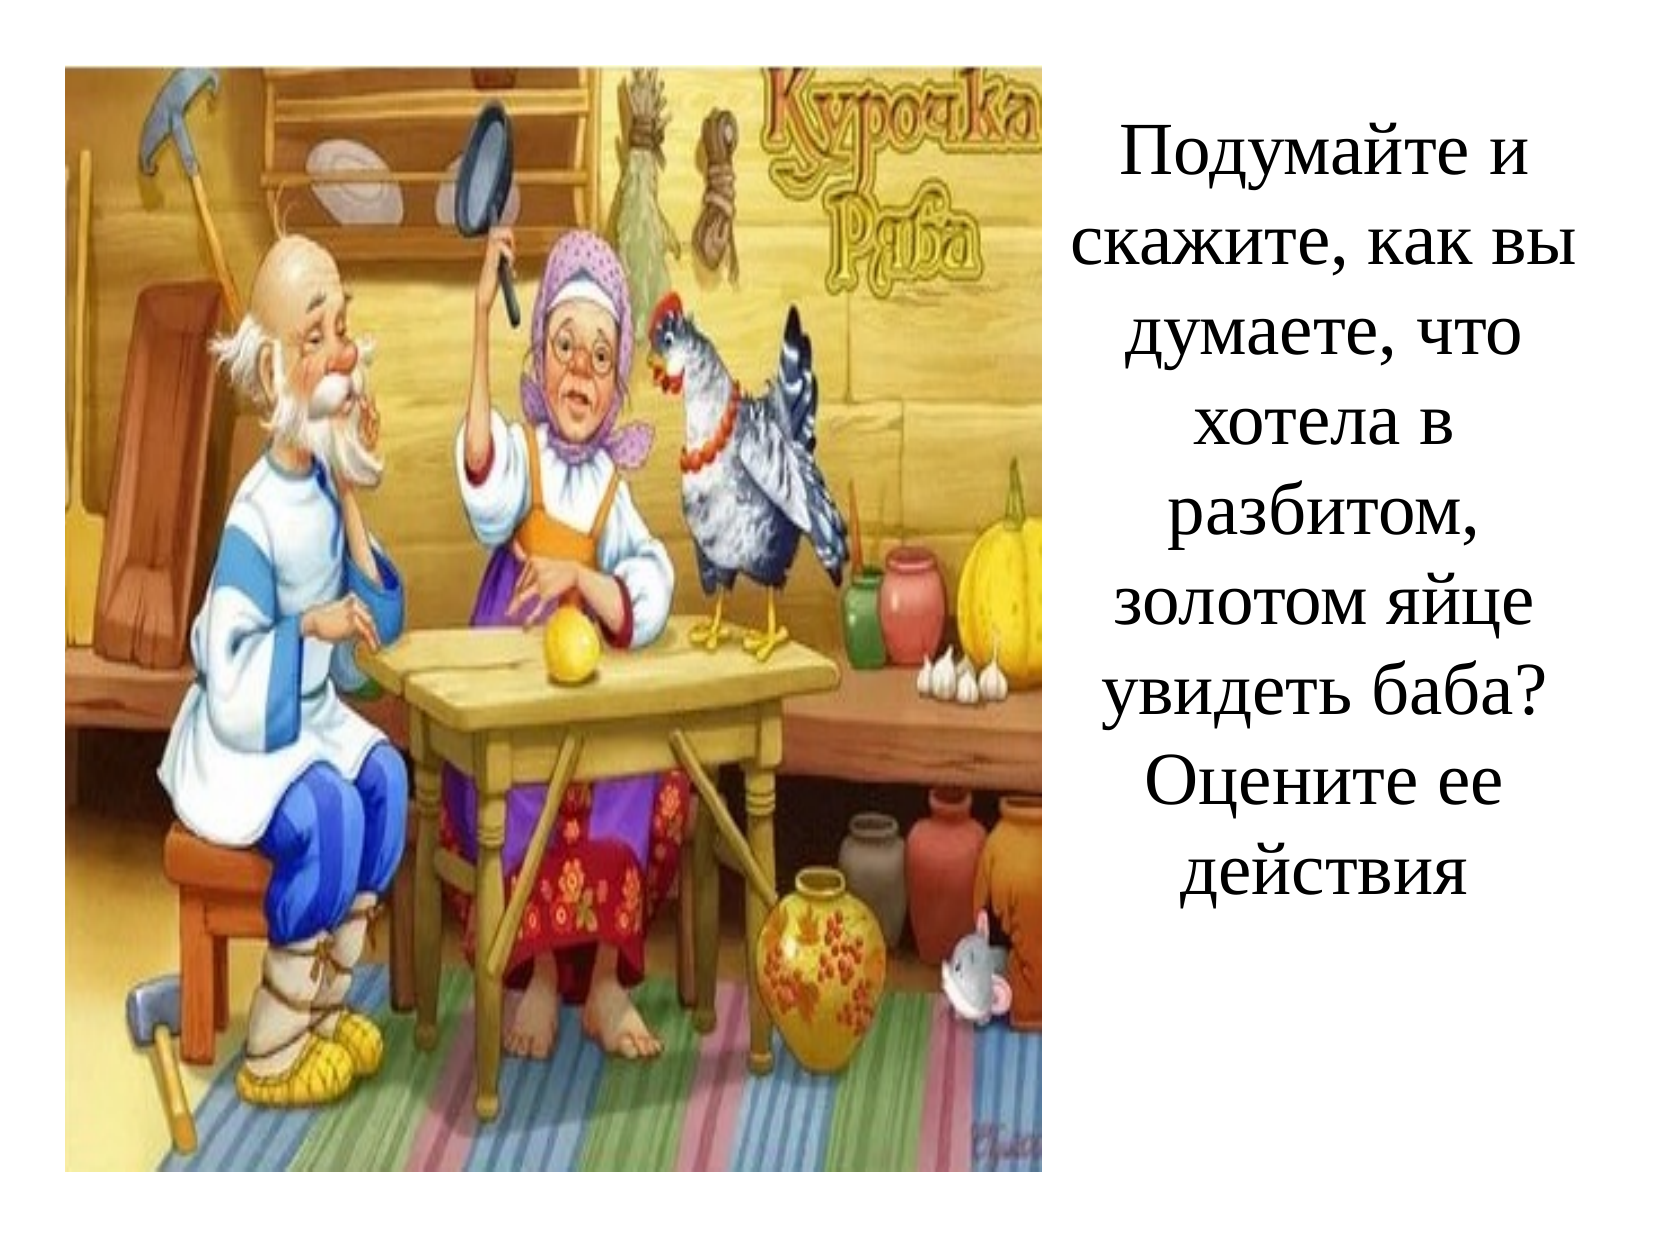

# Подумайте и скажите, как вы думаете, что хотела в разбитом, золотом яйце увидеть баба? Оцените ее действия